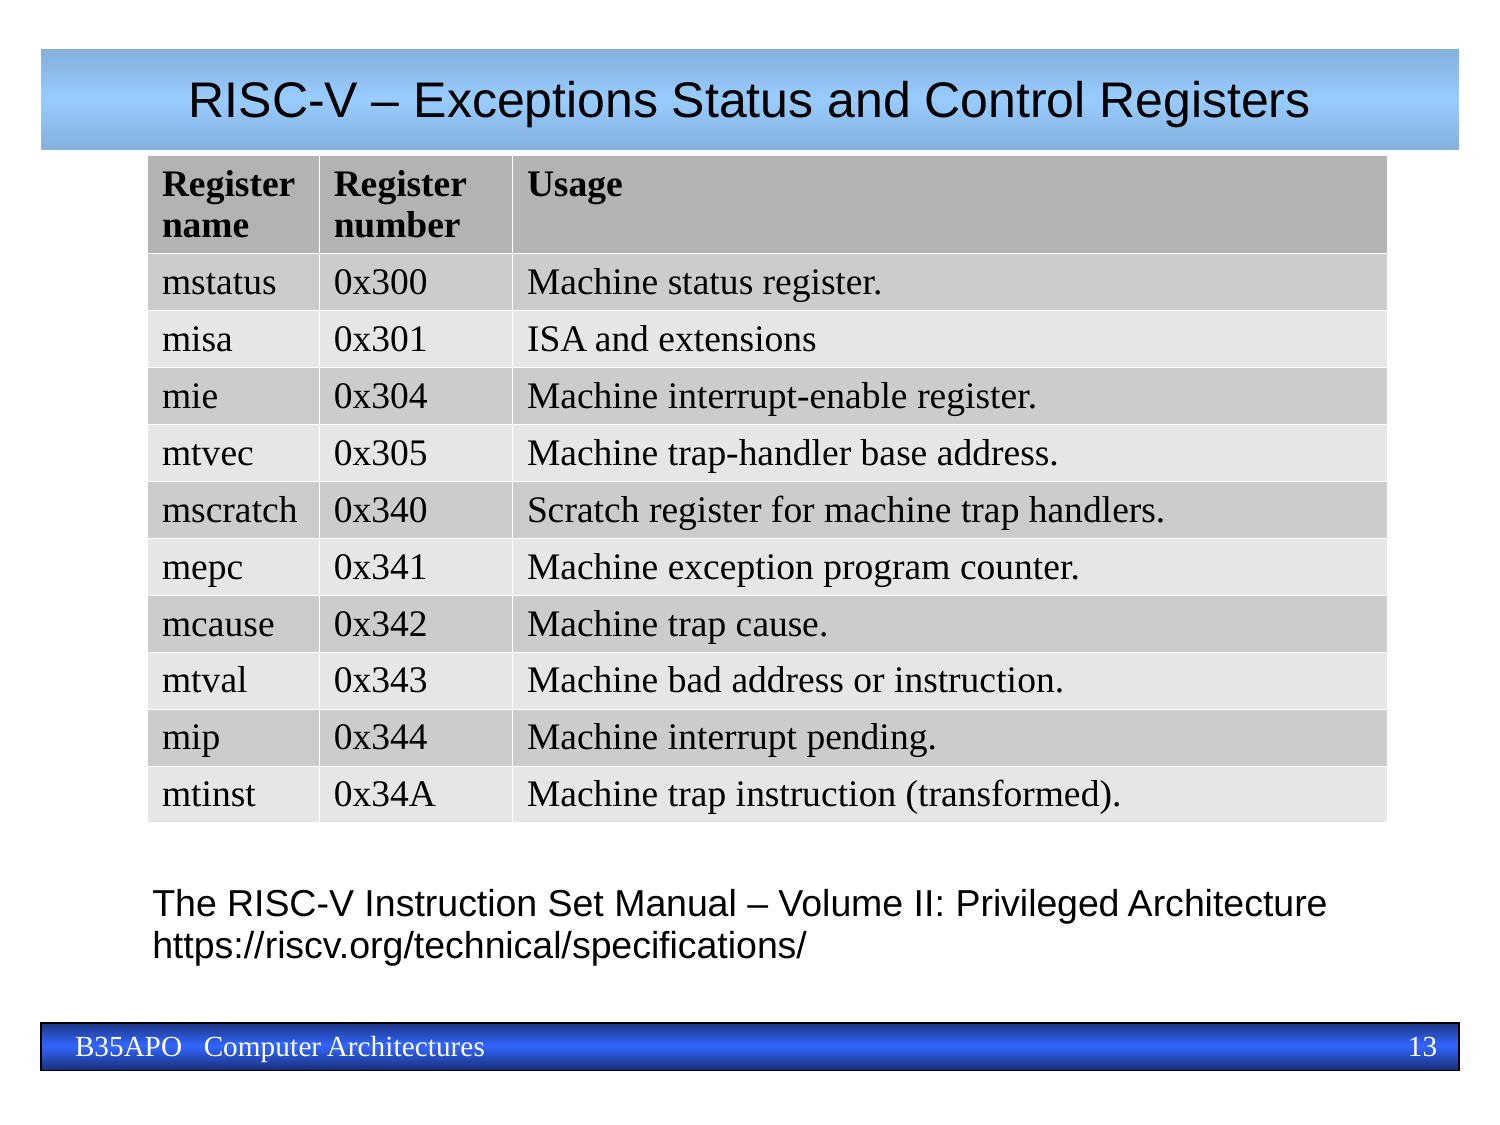

# RISC-V – Exceptions Status and Control Registers
| Register name | Register number | Usage |
| --- | --- | --- |
| mstatus | 0x300 | Machine status register. |
| misa | 0x301 | ISA and extensions |
| mie | 0x304 | Machine interrupt-enable register. |
| mtvec | 0x305 | Machine trap-handler base address. |
| mscratch | 0x340 | Scratch register for machine trap handlers. |
| mepc | 0x341 | Machine exception program counter. |
| mcause | 0x342 | Machine trap cause. |
| mtval | 0x343 | Machine bad address or instruction. |
| mip | 0x344 | Machine interrupt pending. |
| mtinst | 0x34A | Machine trap instruction (transformed). |
The RISC-V Instruction Set Manual – Volume II: Privileged Architecture
https://riscv.org/technical/specifications/
B35APO Computer Architectures
13